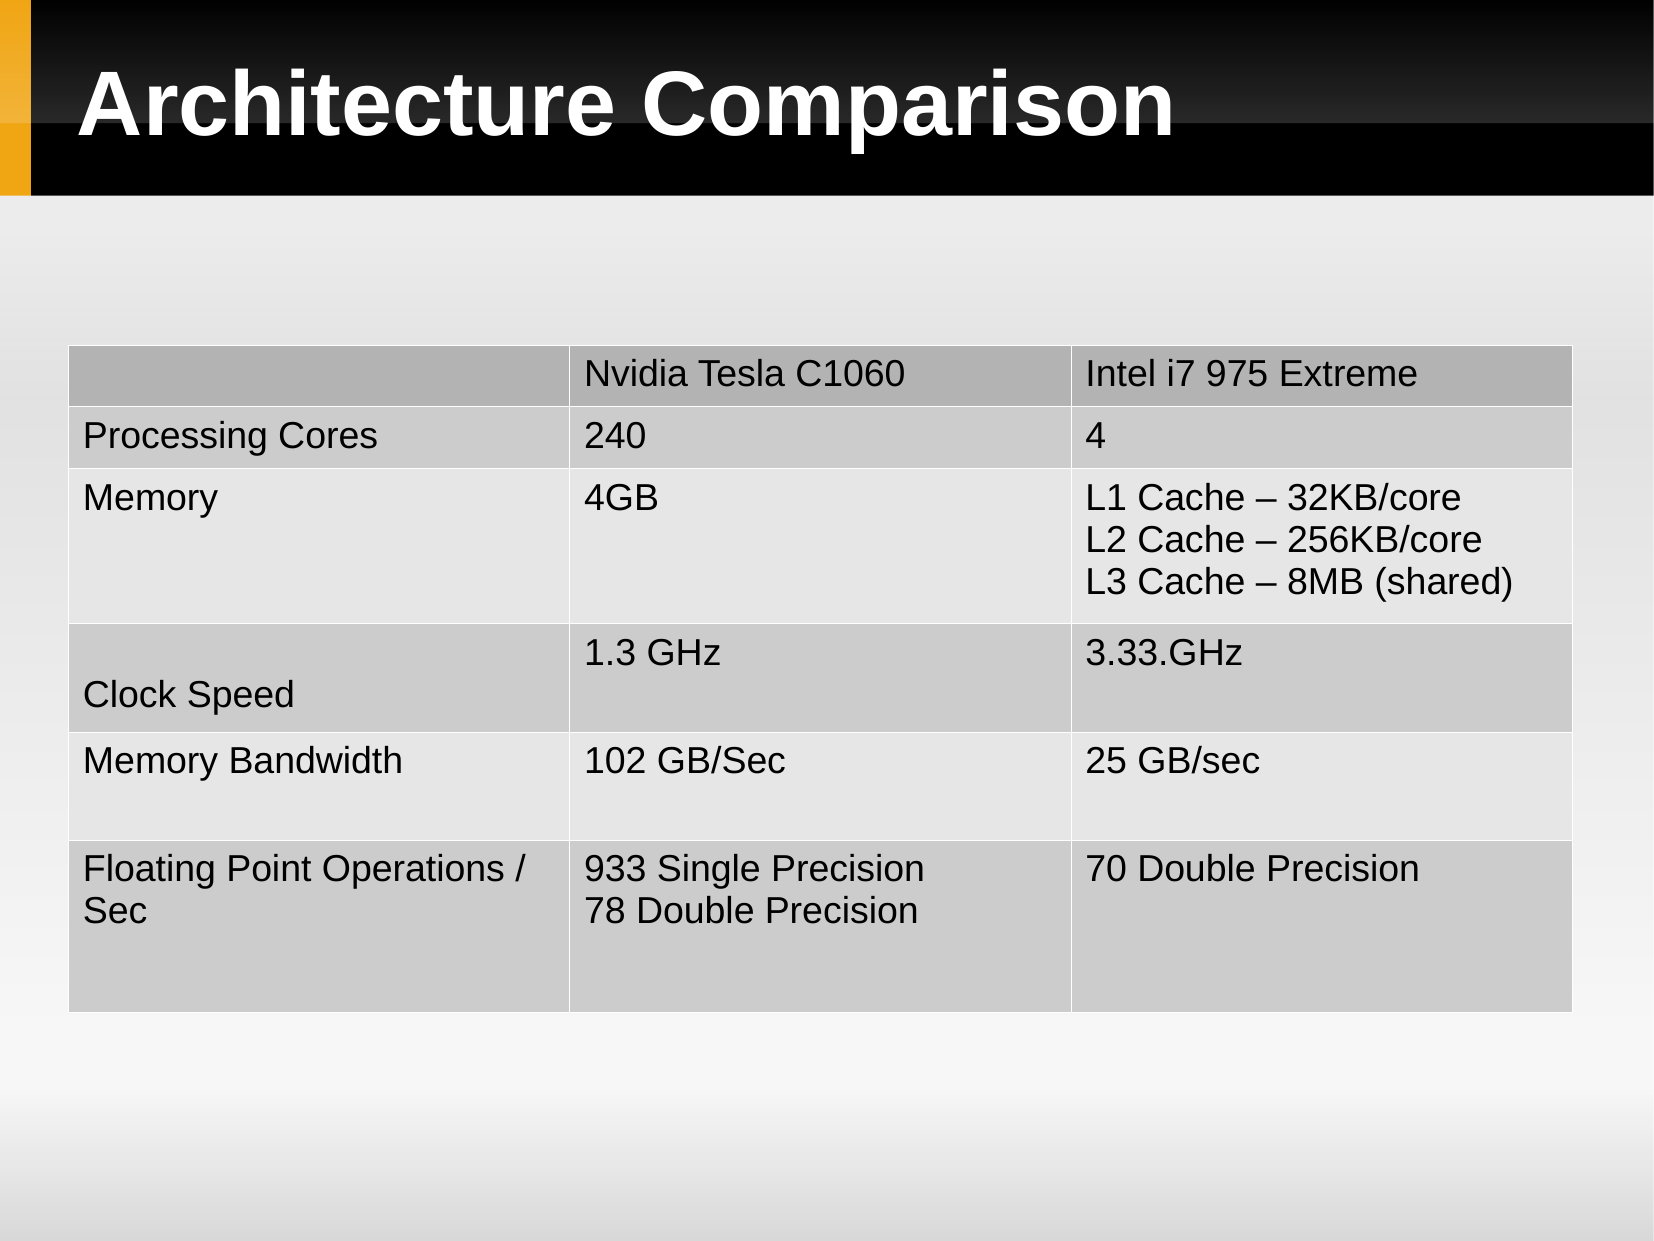

# Architecture Comparison
| | Nvidia Tesla C1060 | Intel i7 975 Extreme |
| --- | --- | --- |
| Processing Cores | 240 | 4 |
| Memory | 4GB | L1 Cache – 32KB/core L2 Cache – 256KB/core L3 Cache – 8MB (shared) |
| Clock Speed | 1.3 GHz | 3.33.GHz |
| Memory Bandwidth | 102 GB/Sec | 25 GB/sec |
| Floating Point Operations / Sec | 933 Single Precision 78 Double Precision | 70 Double Precision |